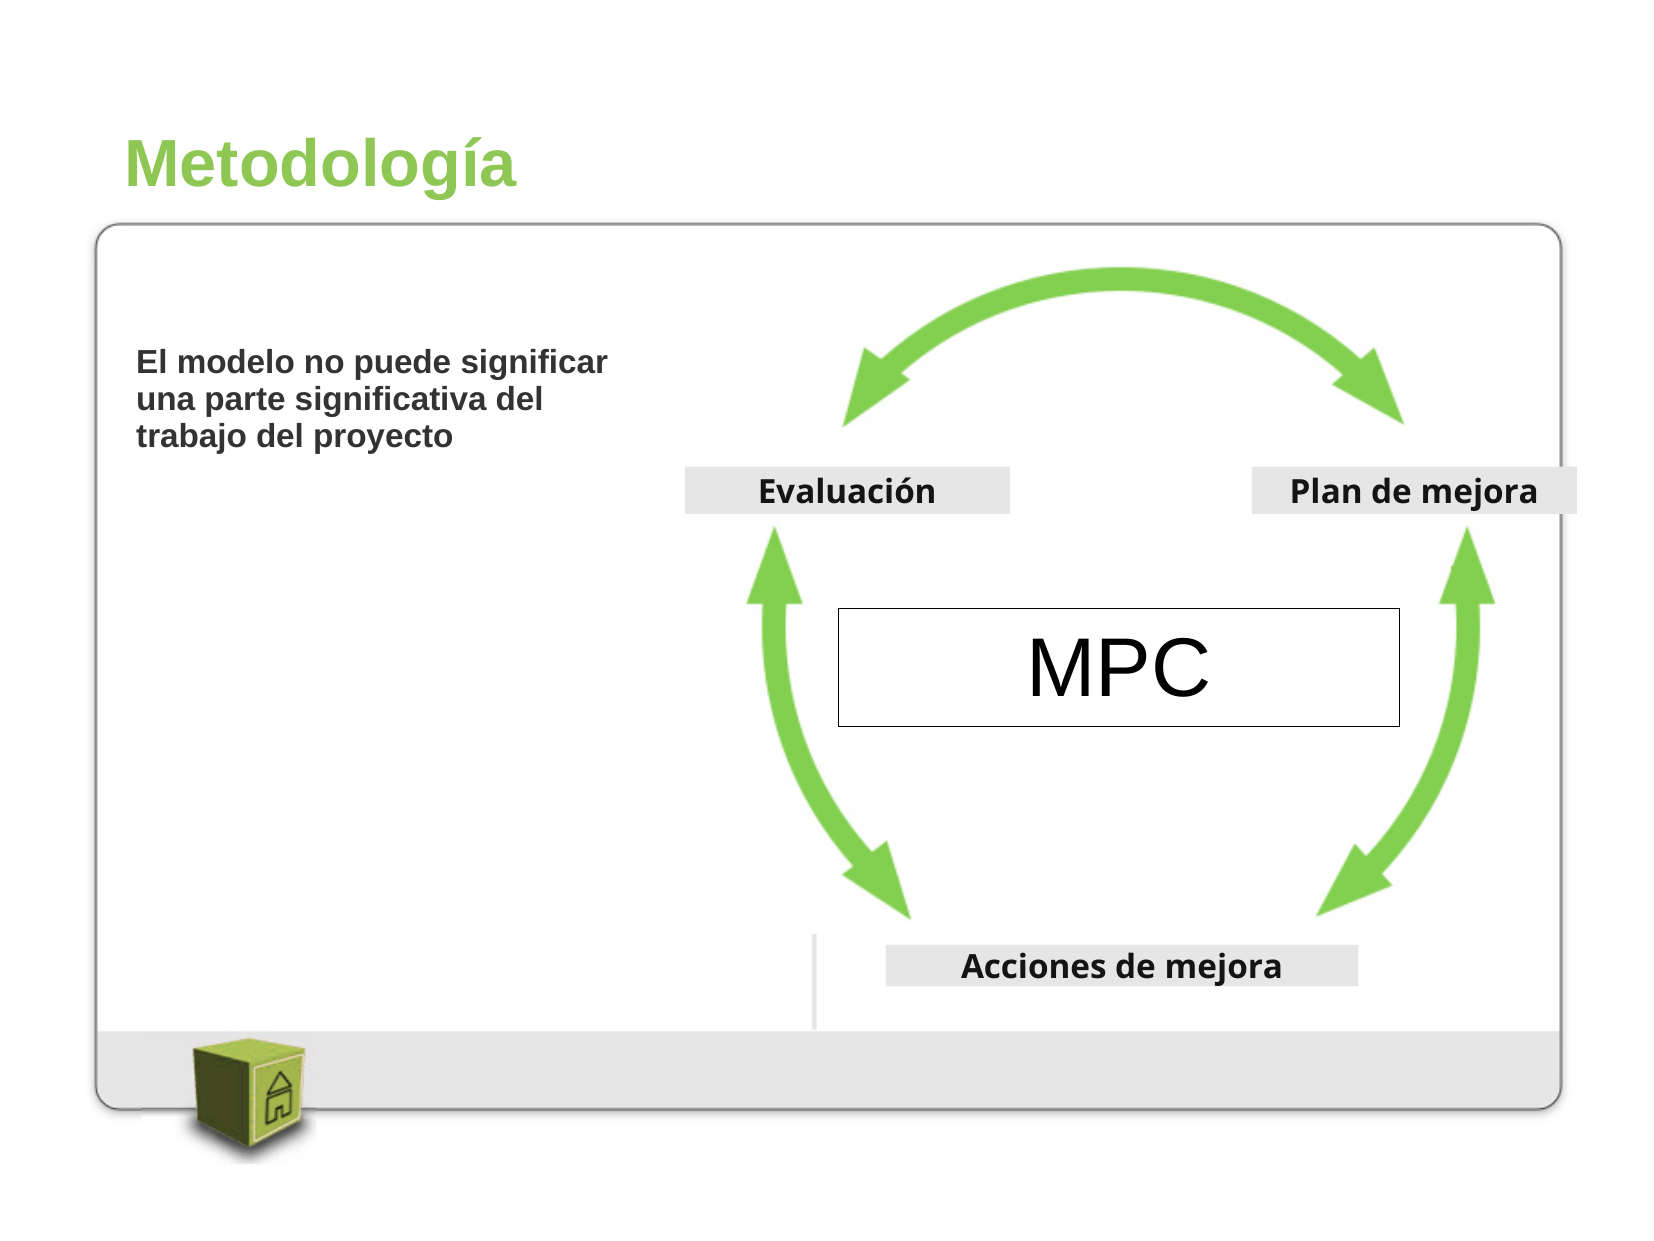

Metodología
El modelo no puede significar una parte significativa del trabajo del proyecto
Evaluación
Plan de mejora
MPC
Acciones de mejora